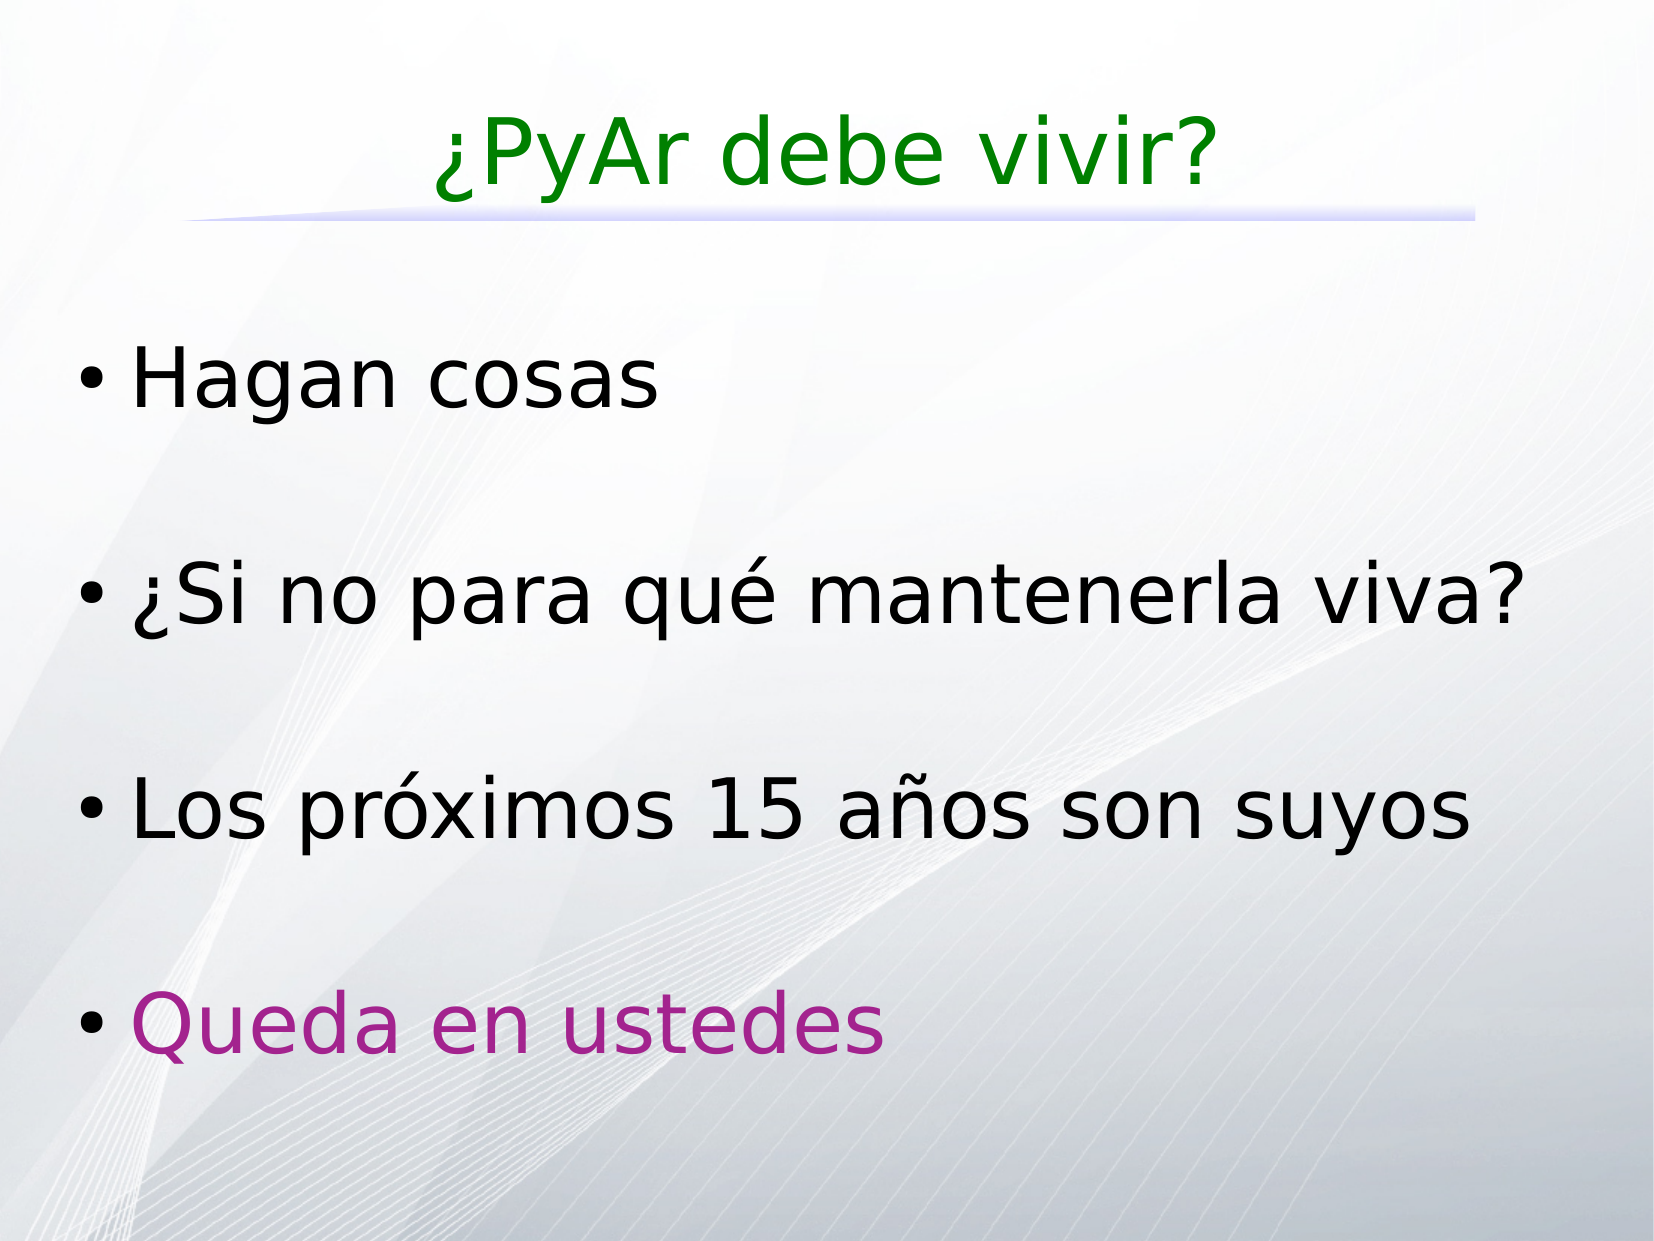

# ¿PyAr debe vivir?
Hagan cosas
¿Si no para qué mantenerla viva?
Los próximos 15 años son suyos
Queda en ustedes